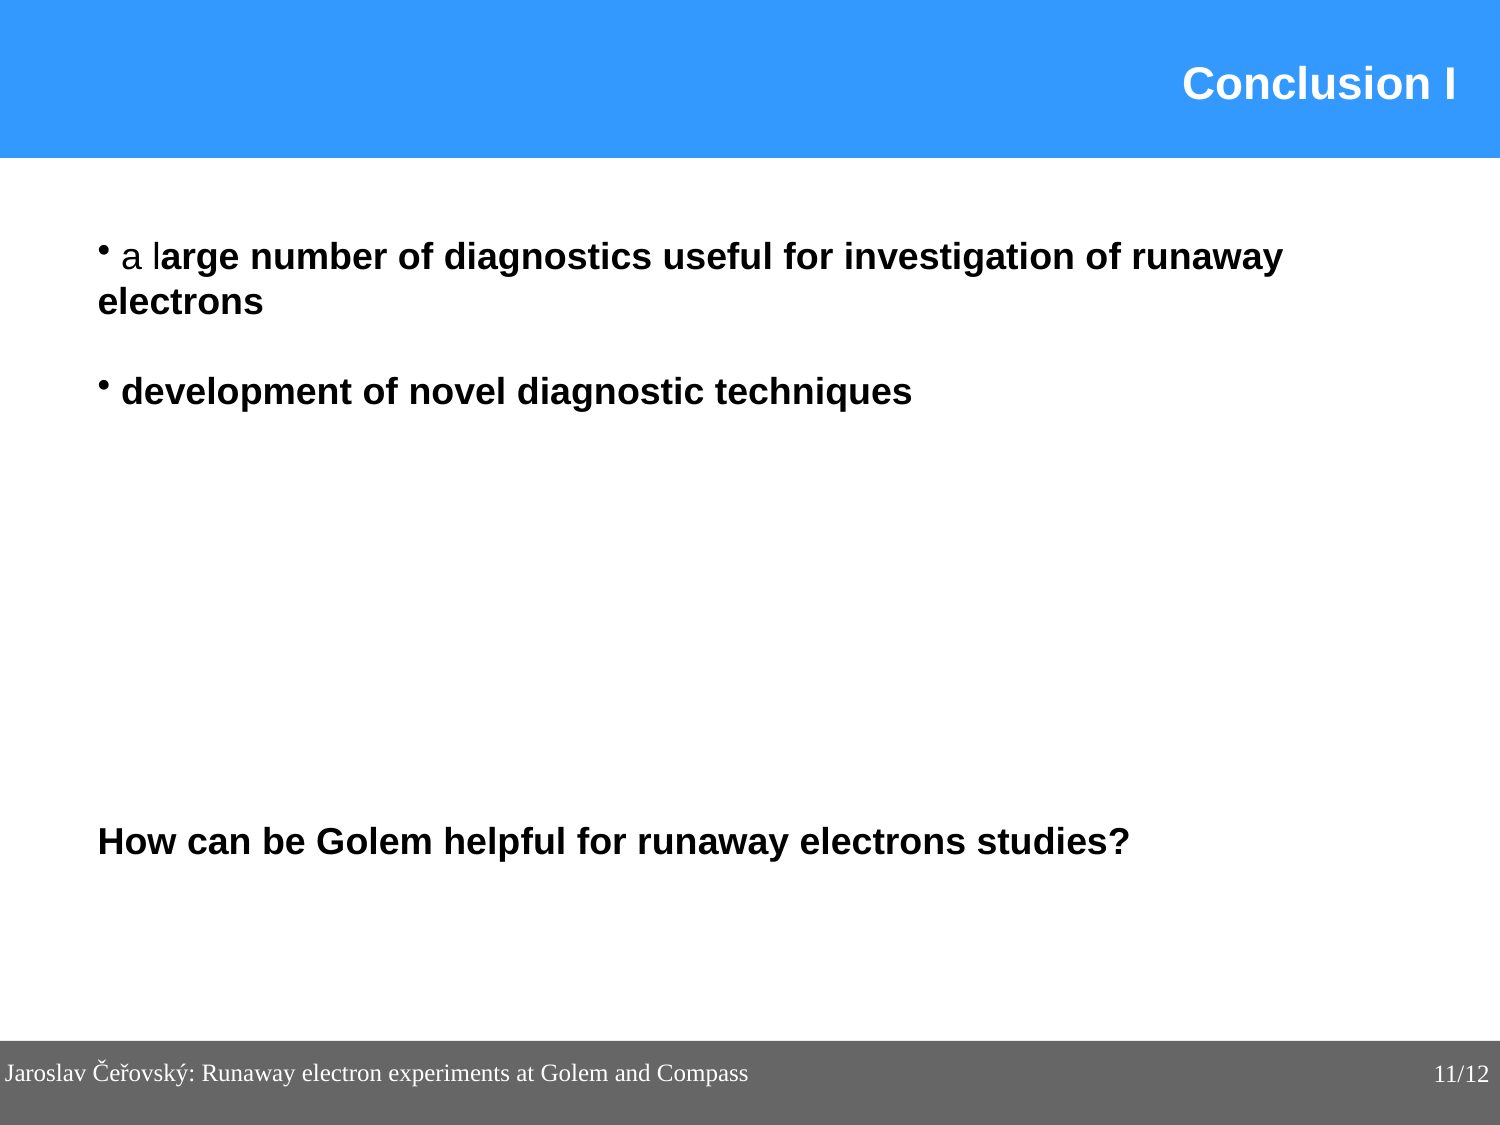

Conclusion I
 a large number of diagnostics useful for investigation of runaway electrons
 development of novel diagnostic techniques
How can be Golem helpful for runaway electrons studies?